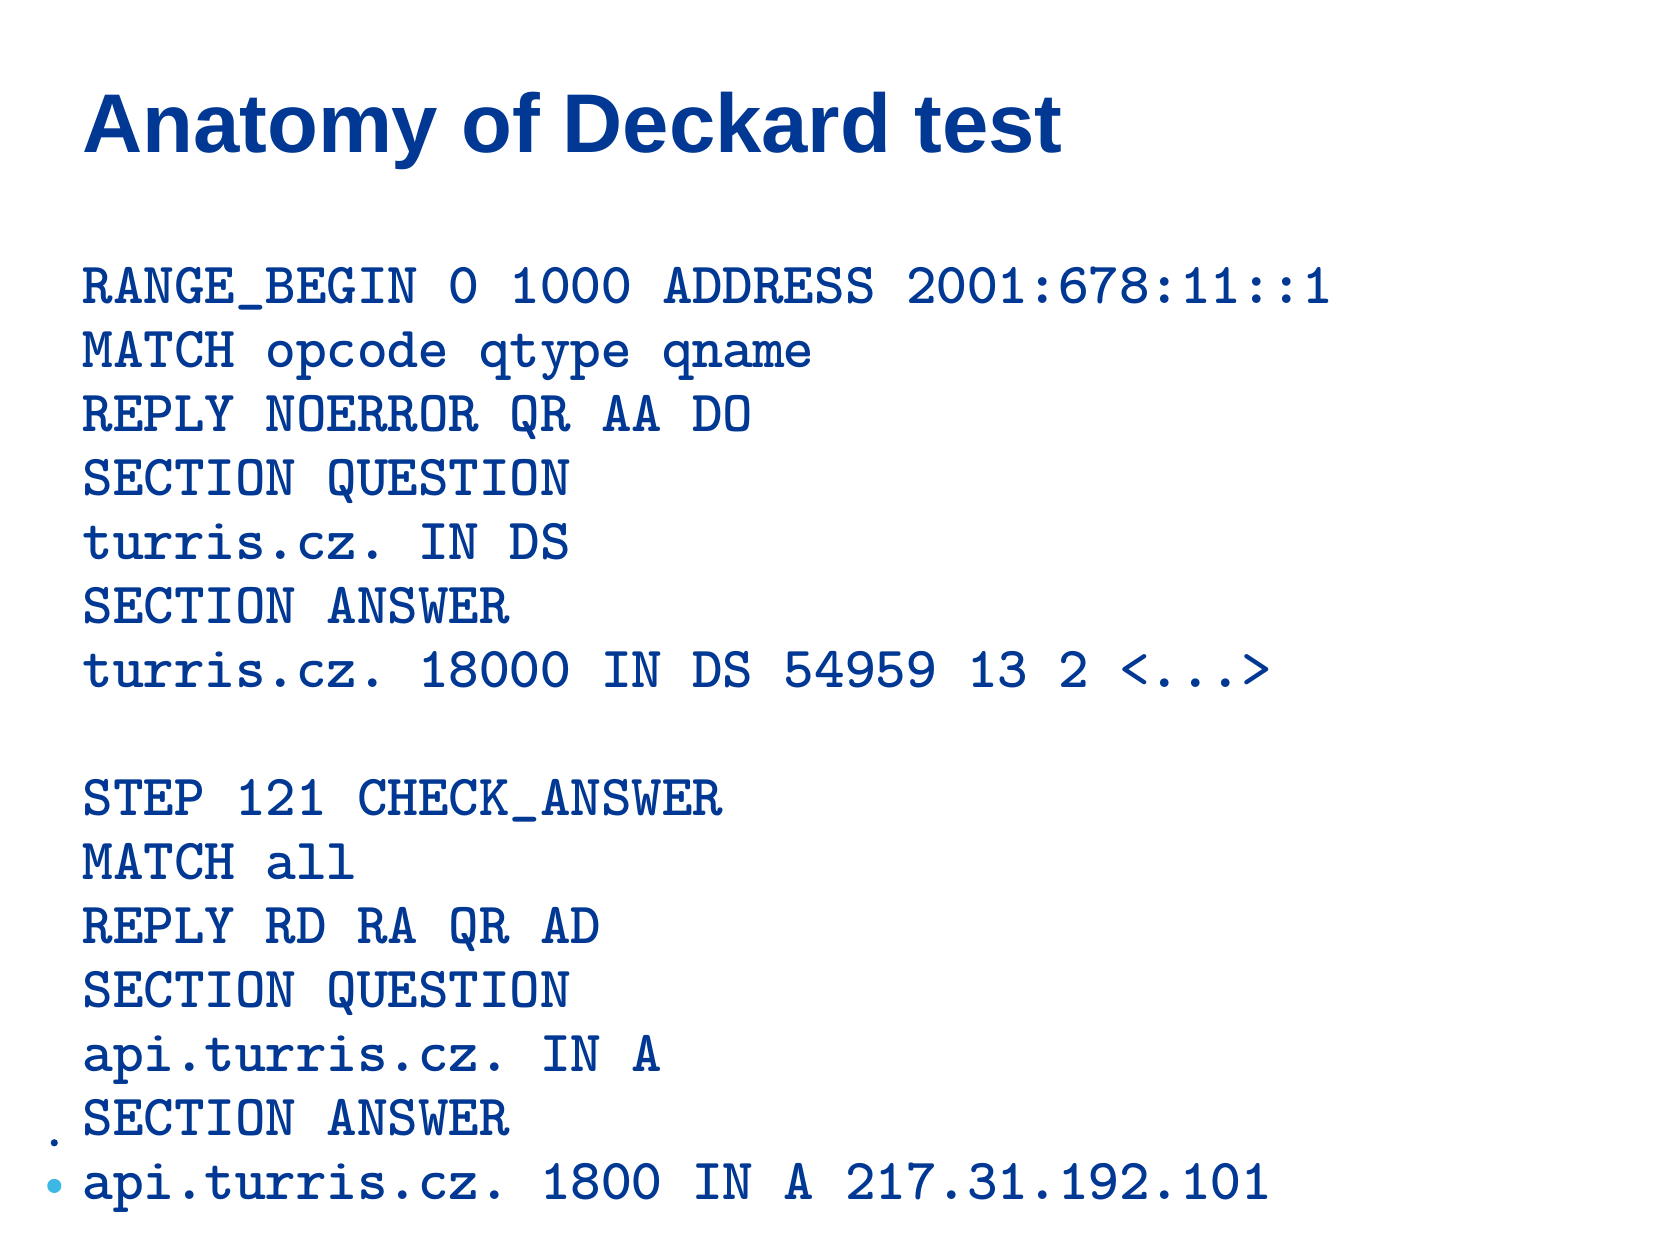

# Anatomy of Deckard test
RANGE_BEGIN 0 1000 ADDRESS 2001:678:11::1
MATCH opcode qtype qname
REPLY NOERROR QR AA DO
SECTION QUESTION
turris.cz. IN DS
SECTION ANSWER
turris.cz. 18000 IN DS 54959 13 2 <...>
STEP 121 CHECK_ANSWER
MATCH all
REPLY RD RA QR AD
SECTION QUESTION
api.turris.cz. IN A
SECTION ANSWER
api.turris.cz. 1800 IN A 217.31.192.101